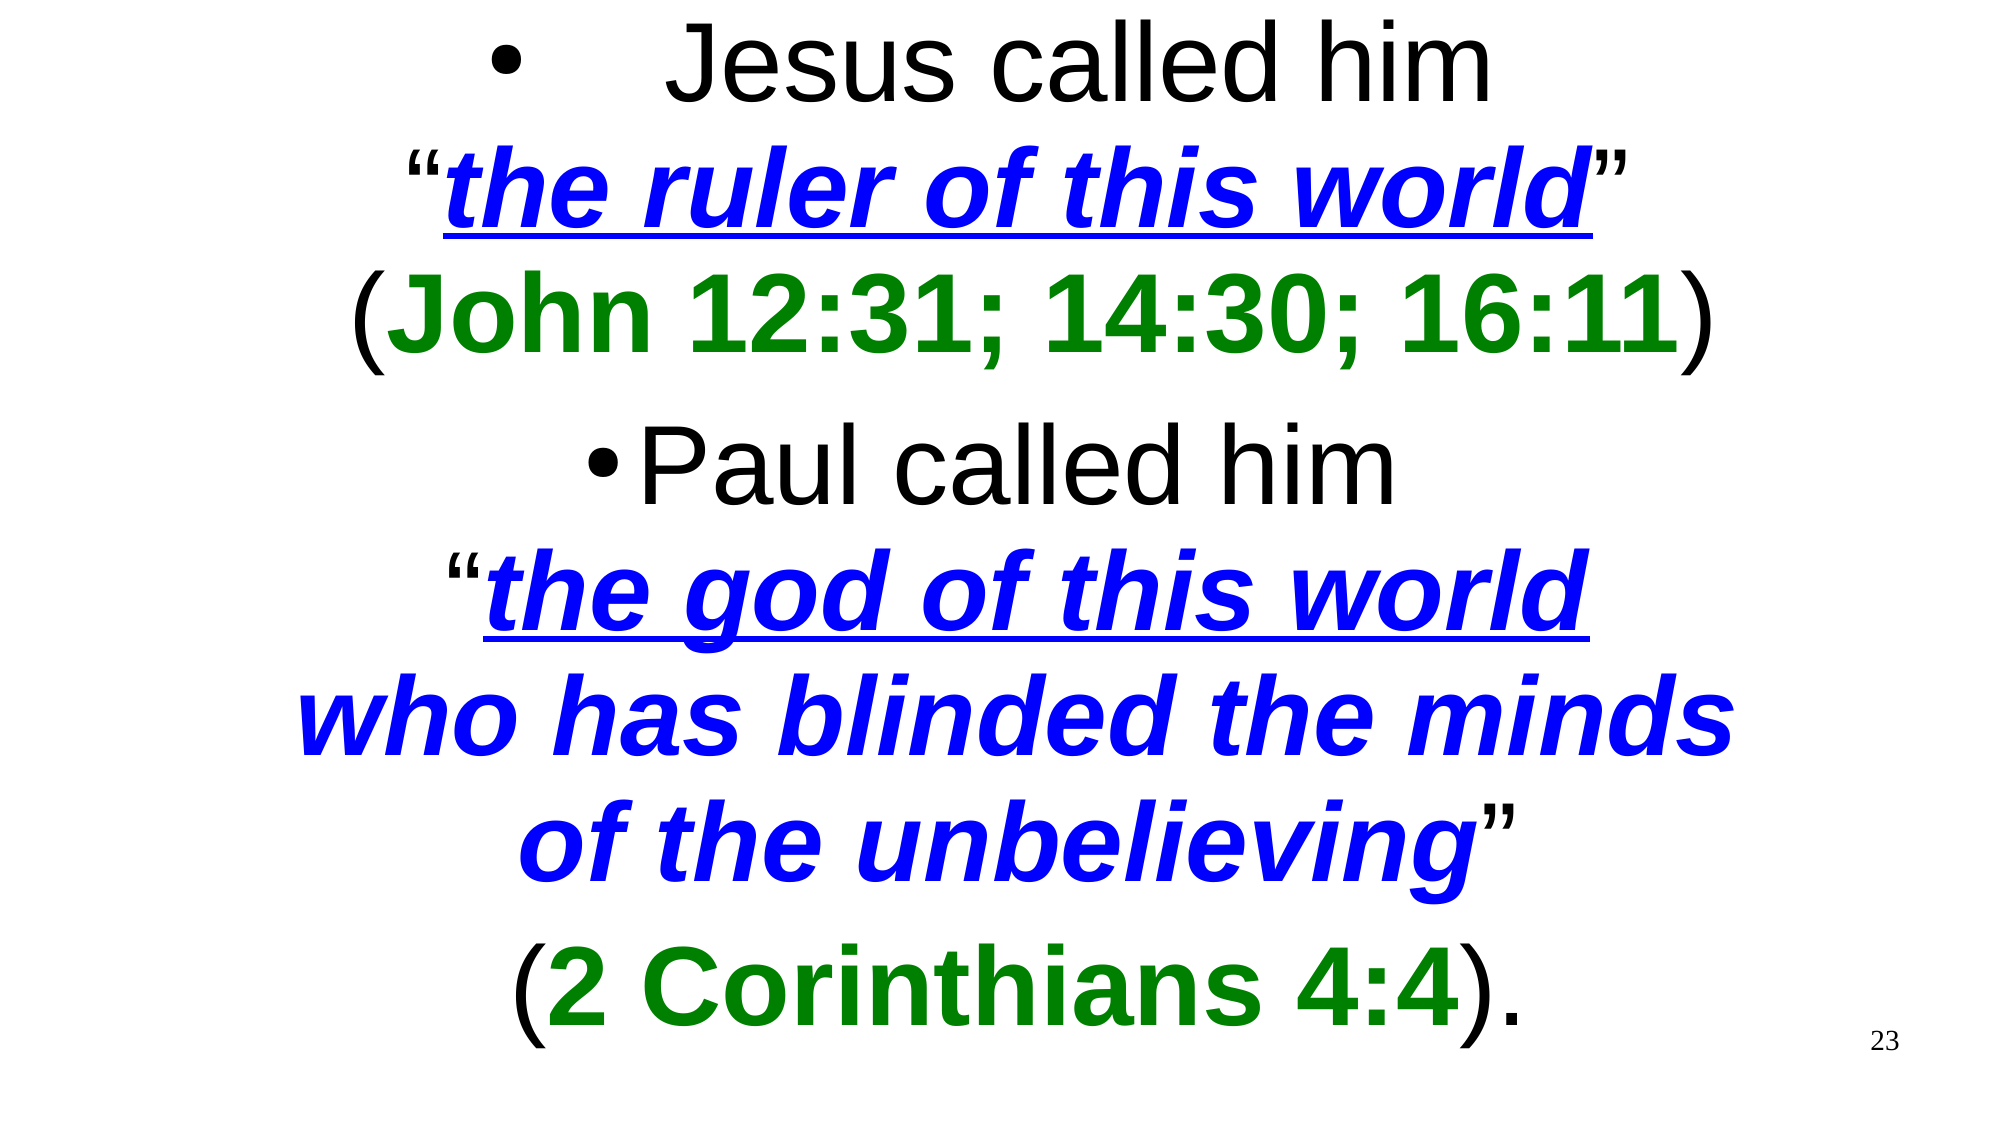

# Jesus called him “the ruler of this world” (John 12:31; 14:30; 16:11)
Paul called him
“the god of this world
who has blinded the minds
of the unbelieving”
(2 Corinthians 4:4).
23